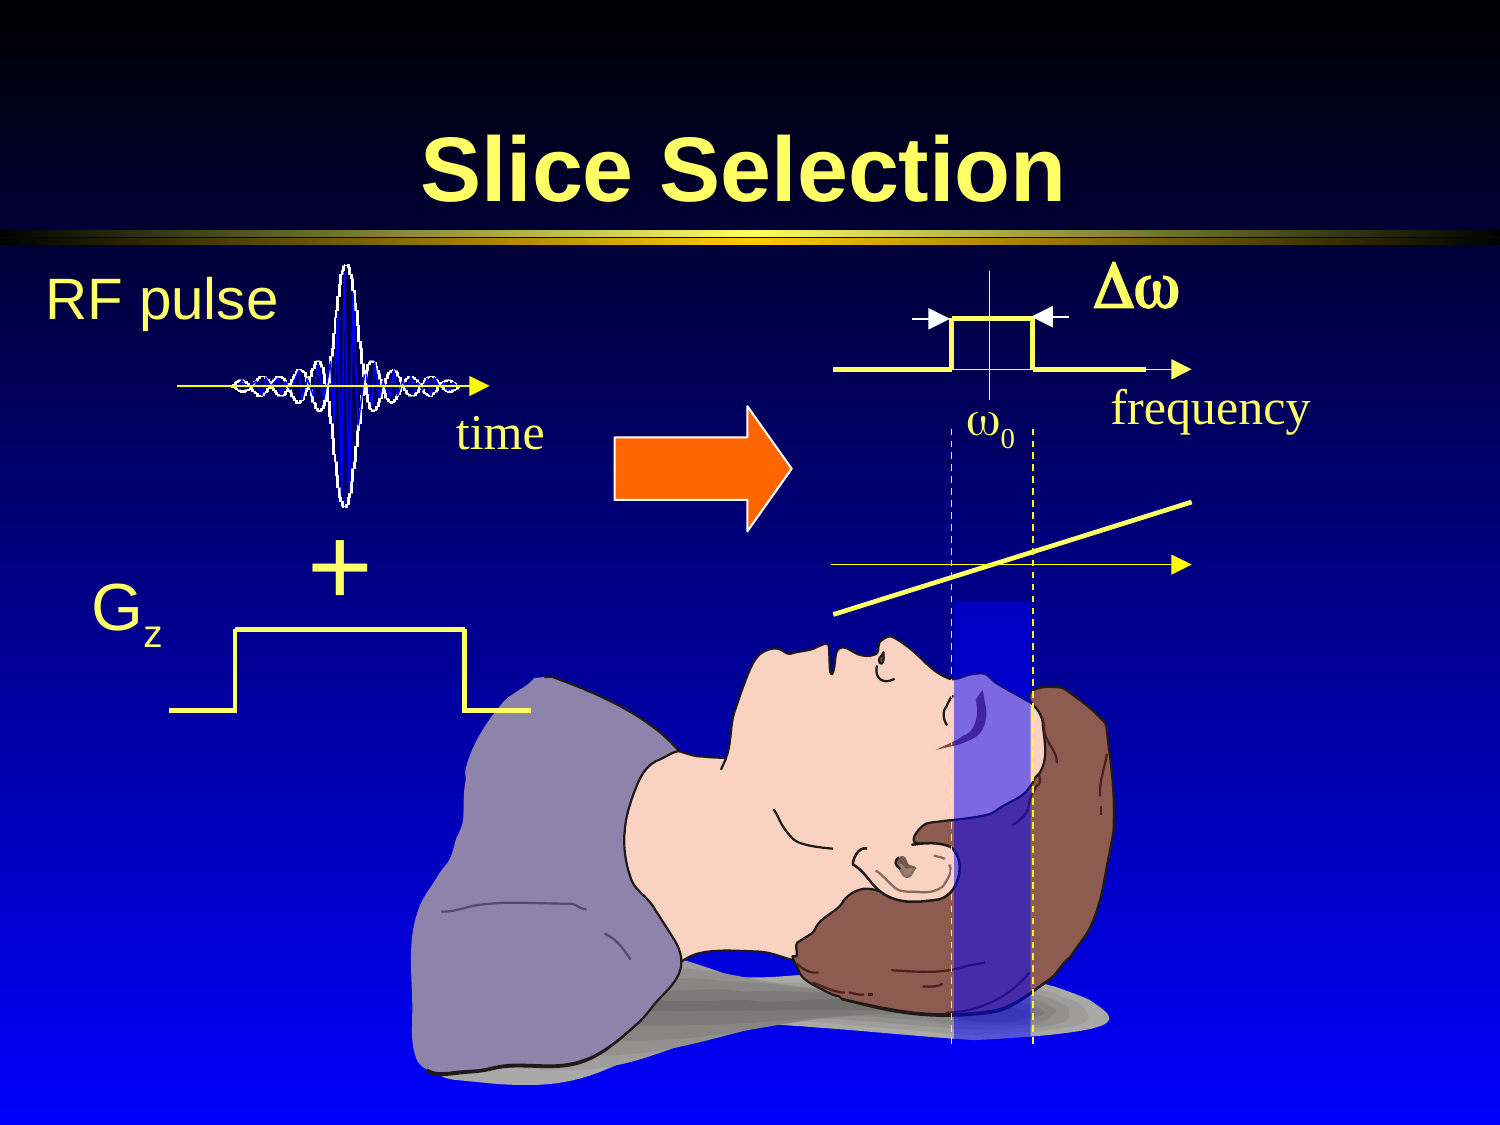

# Slice Selection

RF pulse
frequency
0
time
+
Gz